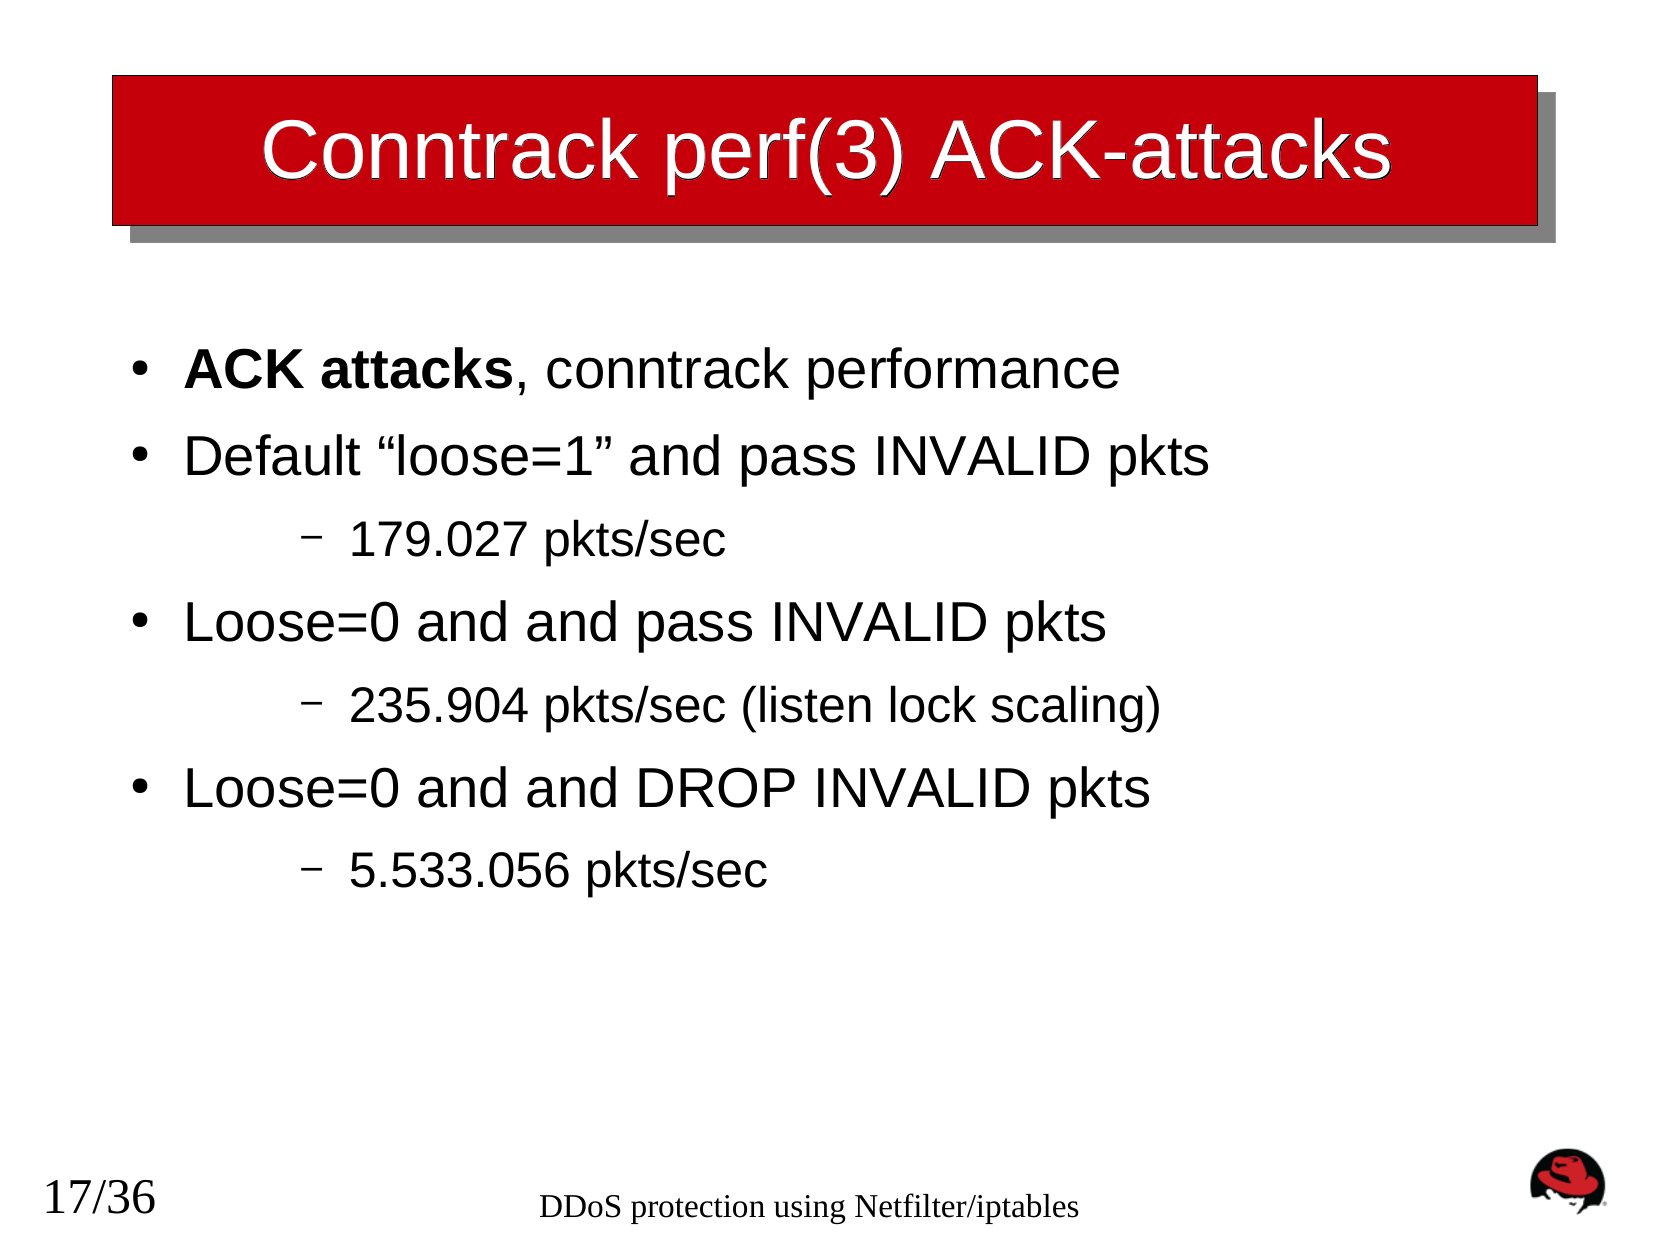

# Conntrack perf(3) ACK-attacks
ACK attacks, conntrack performance
Default “loose=1” and pass INVALID pkts
179.027 pkts/sec
Loose=0 and and pass INVALID pkts
235.904 pkts/sec (listen lock scaling)
Loose=0 and and DROP INVALID pkts
5.533.056 pkts/sec